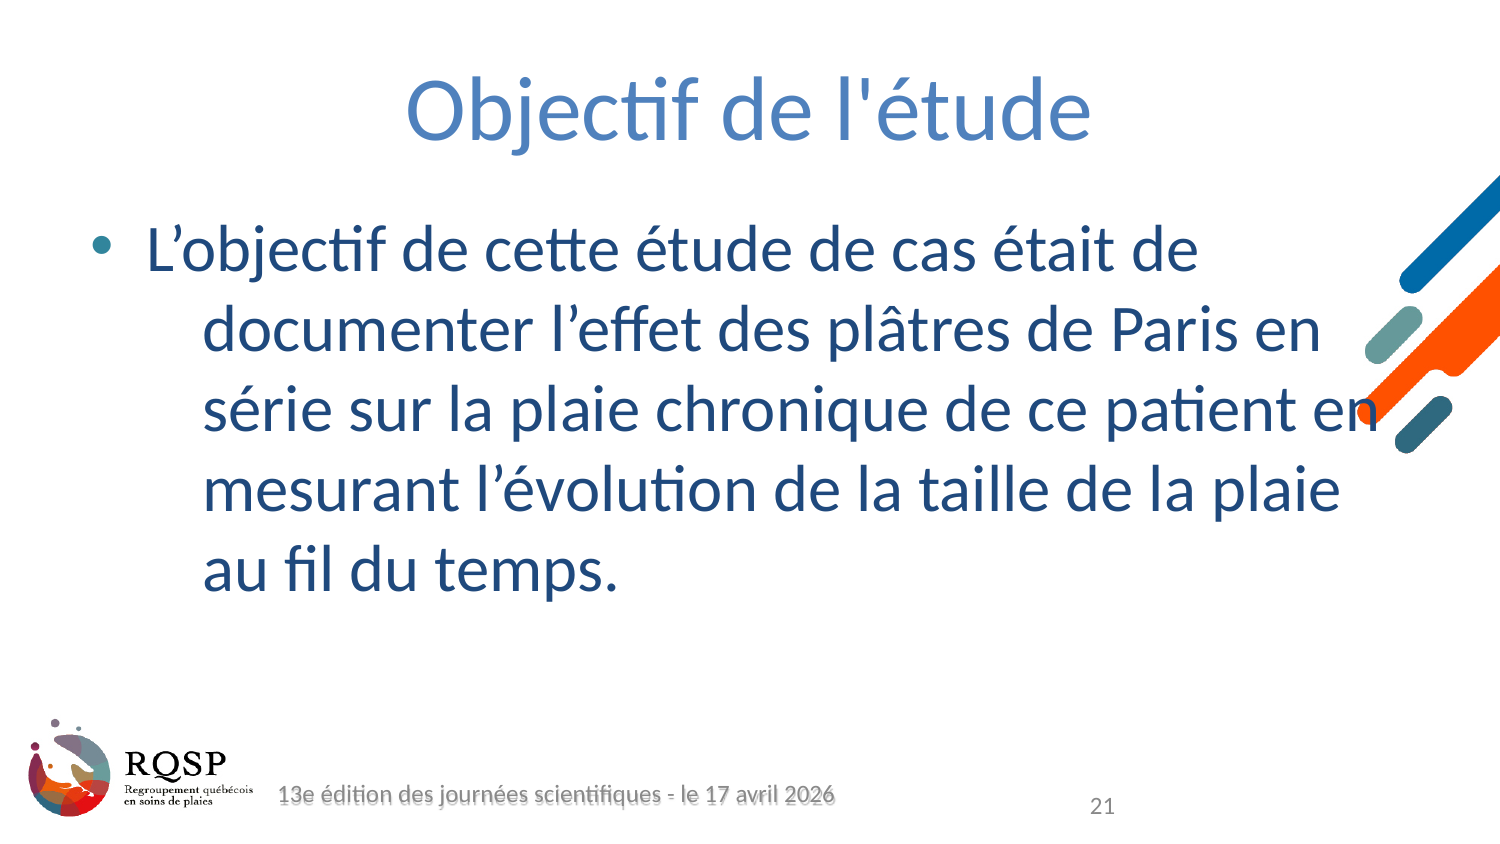

# Objectif de l'étude
L’objectif de cette étude de cas était de documenter l’effet des plâtres de Paris en série sur la plaie chronique de ce patient en mesurant l’évolution de la taille de la plaie au fil du temps.